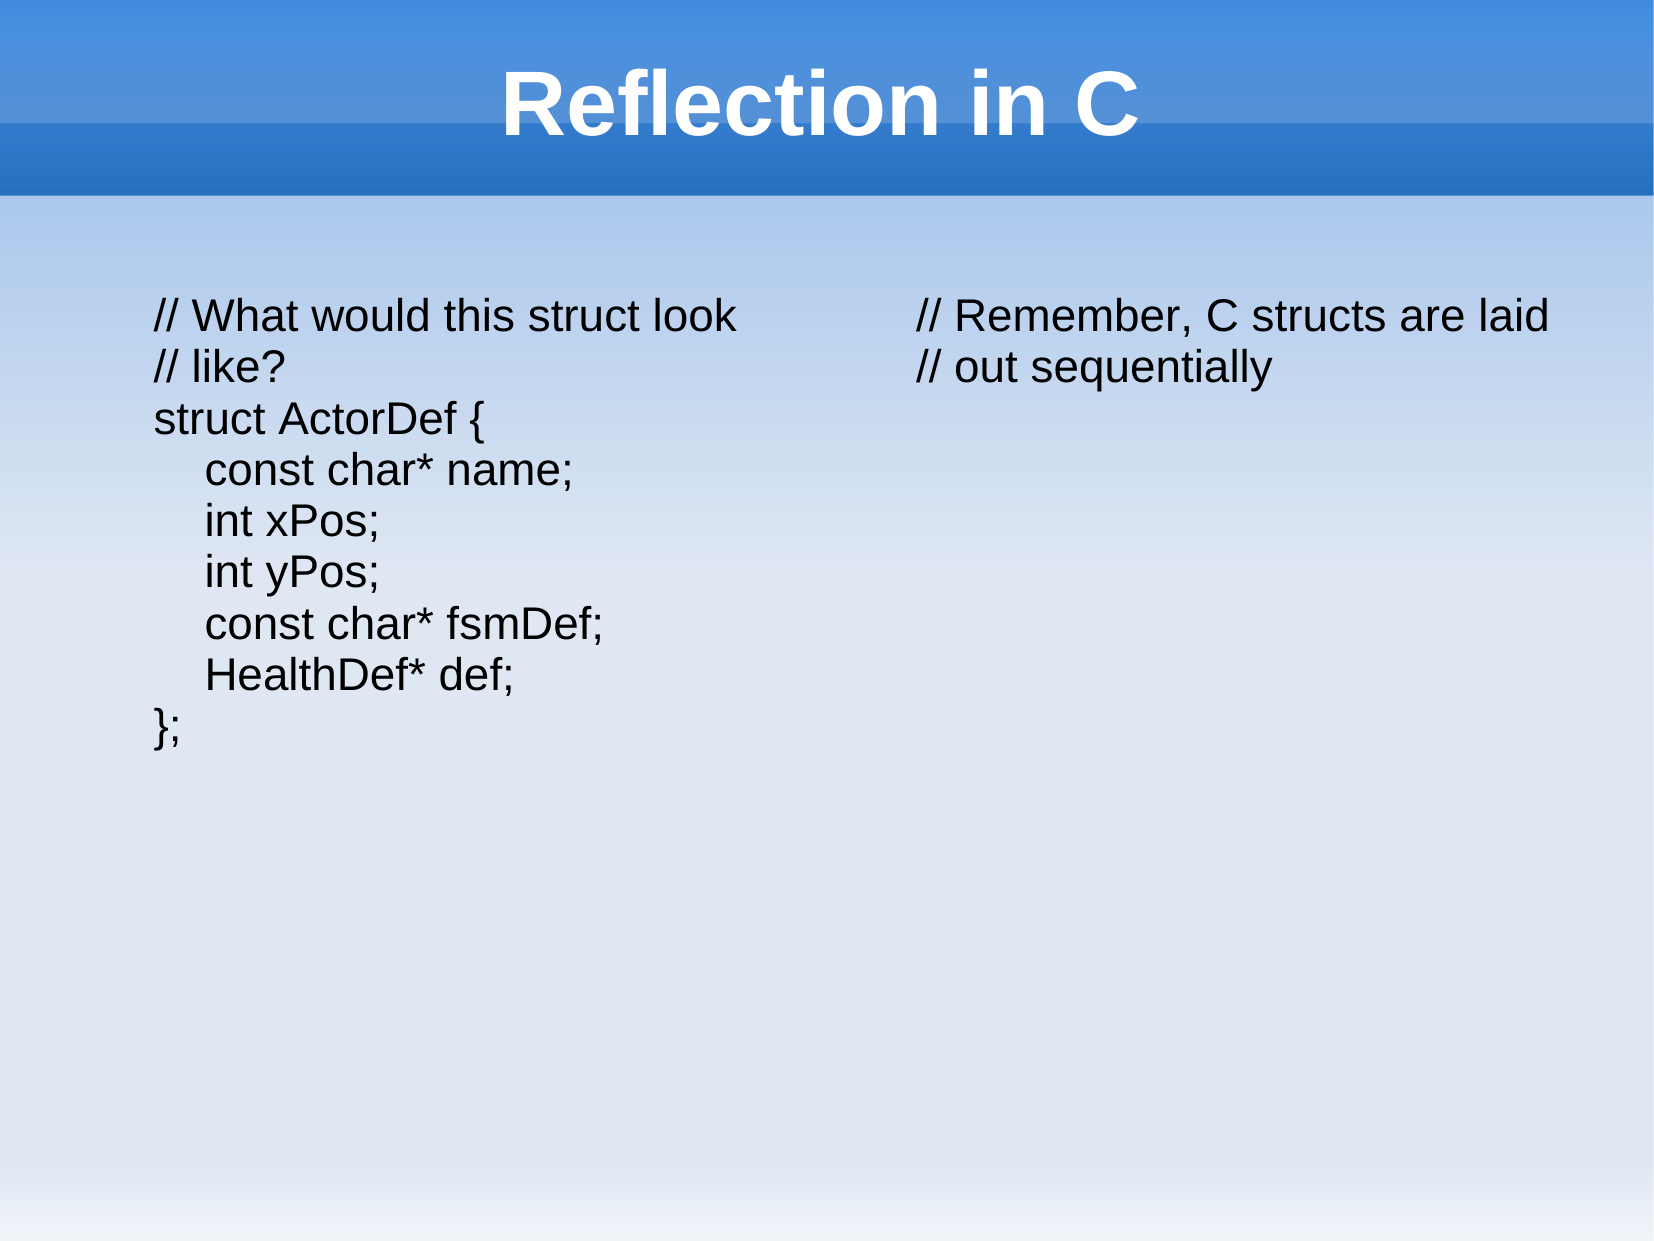

# Reflection in C
// What would this struct look
// like?
struct ActorDef {
 const char* name;
 int xPos;
 int yPos;
 const char* fsmDef;
 HealthDef* def;
};
// Remember, C structs are laid
// out sequentially